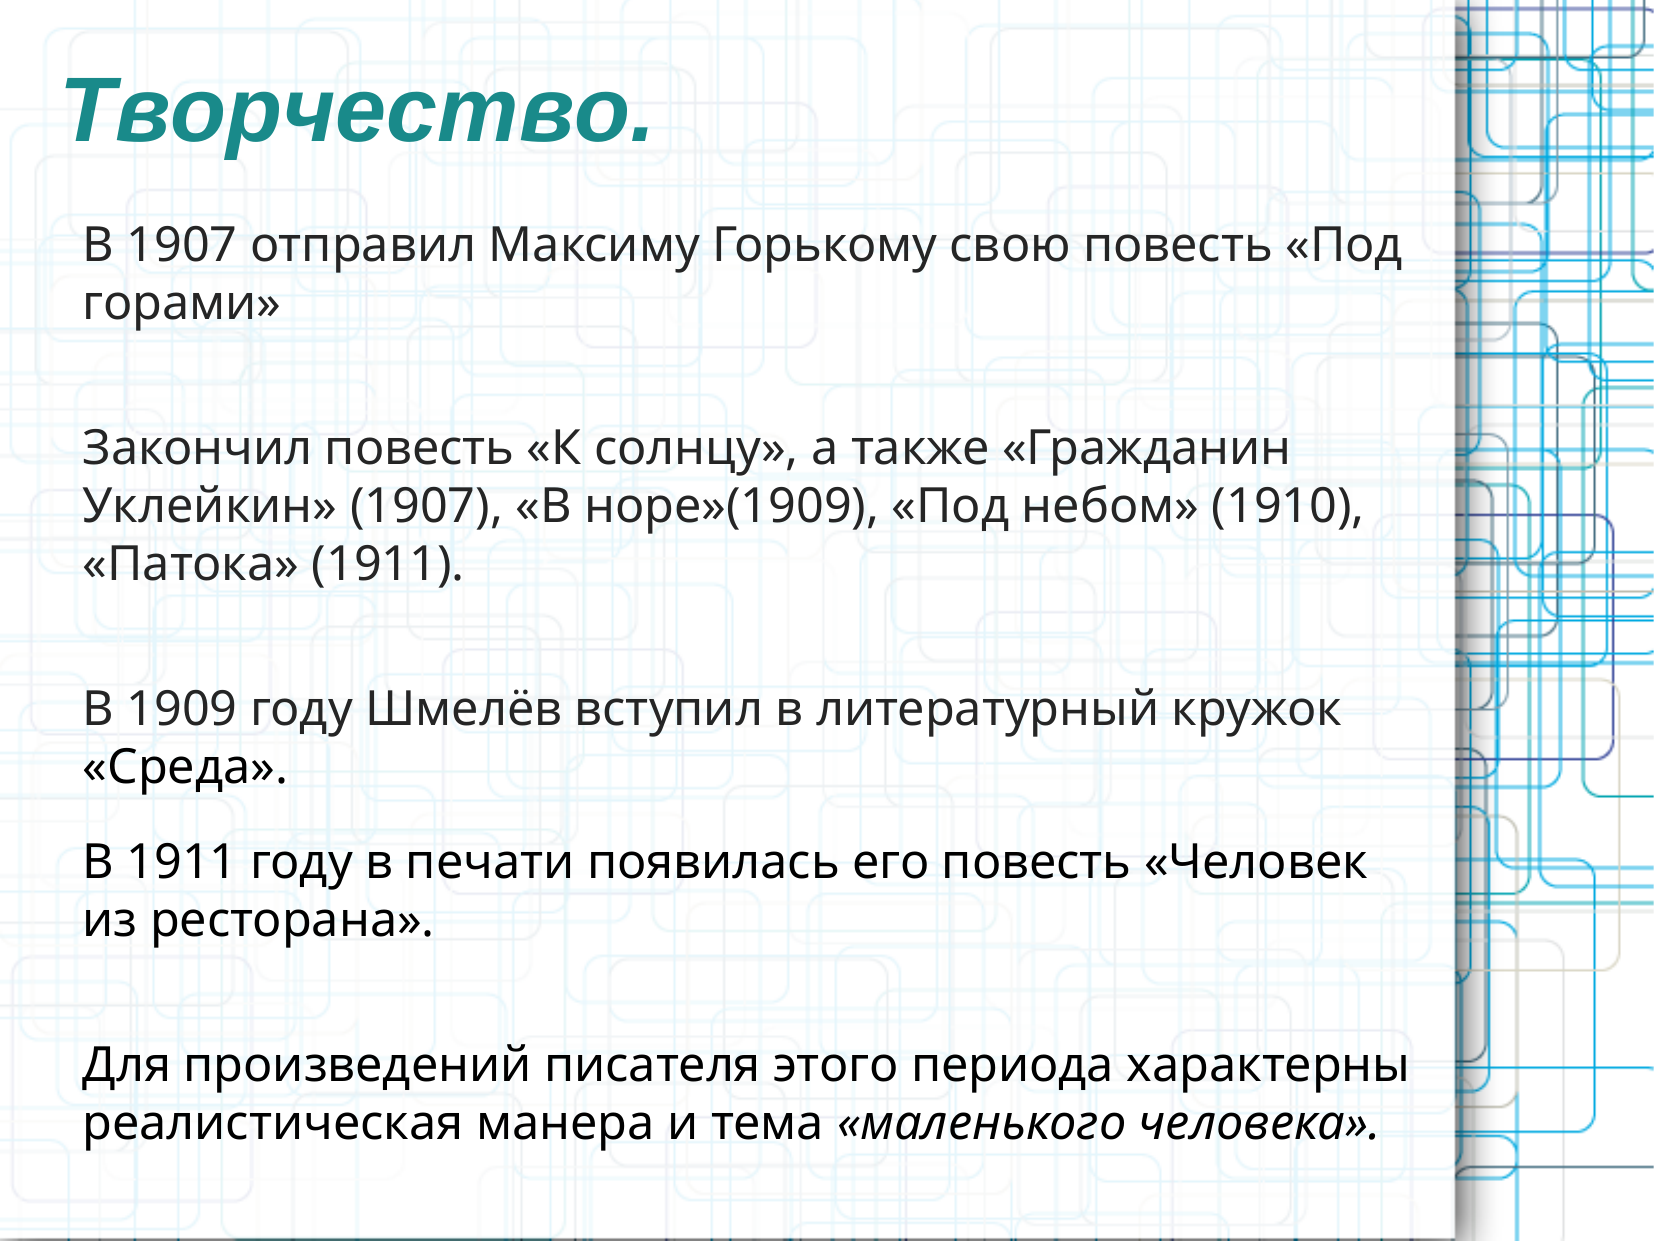

# Творчество.
В 1907 отправил Максиму Горькому свою повесть «Под горами»
Закончил повесть «К солнцу», а также «Гражданин Уклейкин» (1907), «В норе»(1909), «Под небом» (1910), «Патока» (1911).
В 1909 году Шмелёв вступил в литературный кружок  «Среда».
В 1911 году в печати появилась его повесть «Человек из ресторана».
Для произведений писателя этого периода характерны реалистическая манера и тема «маленького человека».